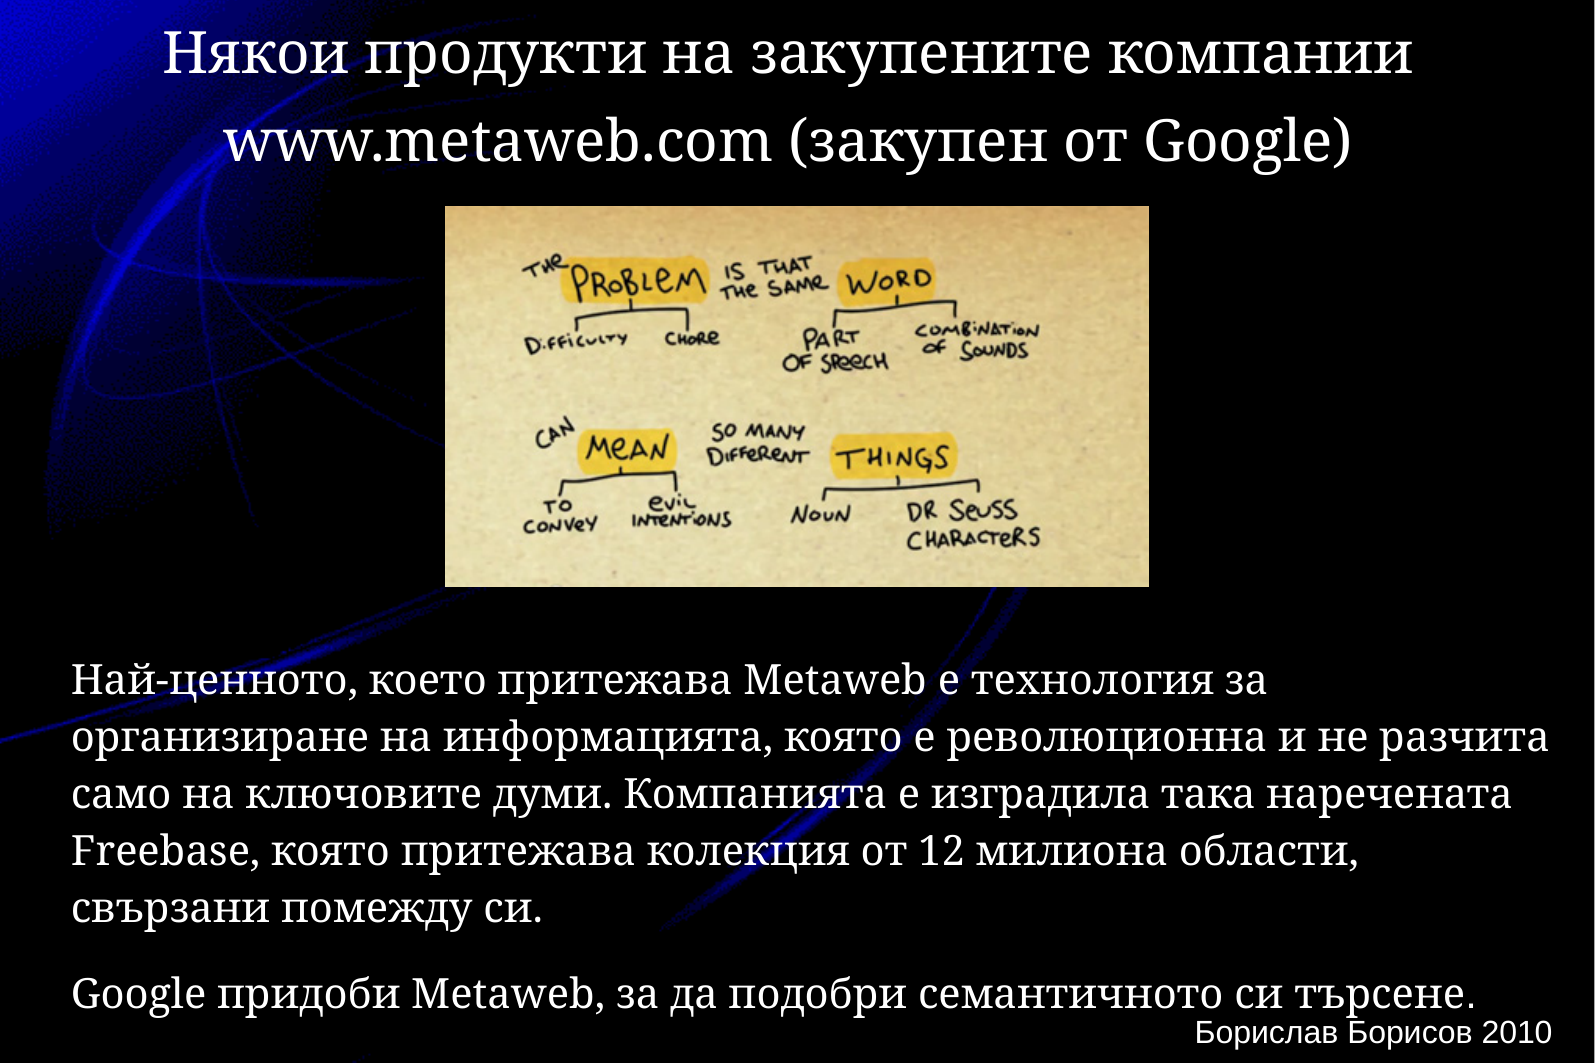

# Някои продукти на закупените компании
www.metaweb.com (закупен от Google)
Най-ценното, което притежава Metaweb е технология за организиране на информацията, която е революционна и не разчита само на ключовите думи. Компанията е изградила така наречената Freebase, която притежава колекция от 12 милиона области, свързани помежду си.
Google придоби Metaweb, за да подобри семантичното си търсене.
Борислав Борисов 2010